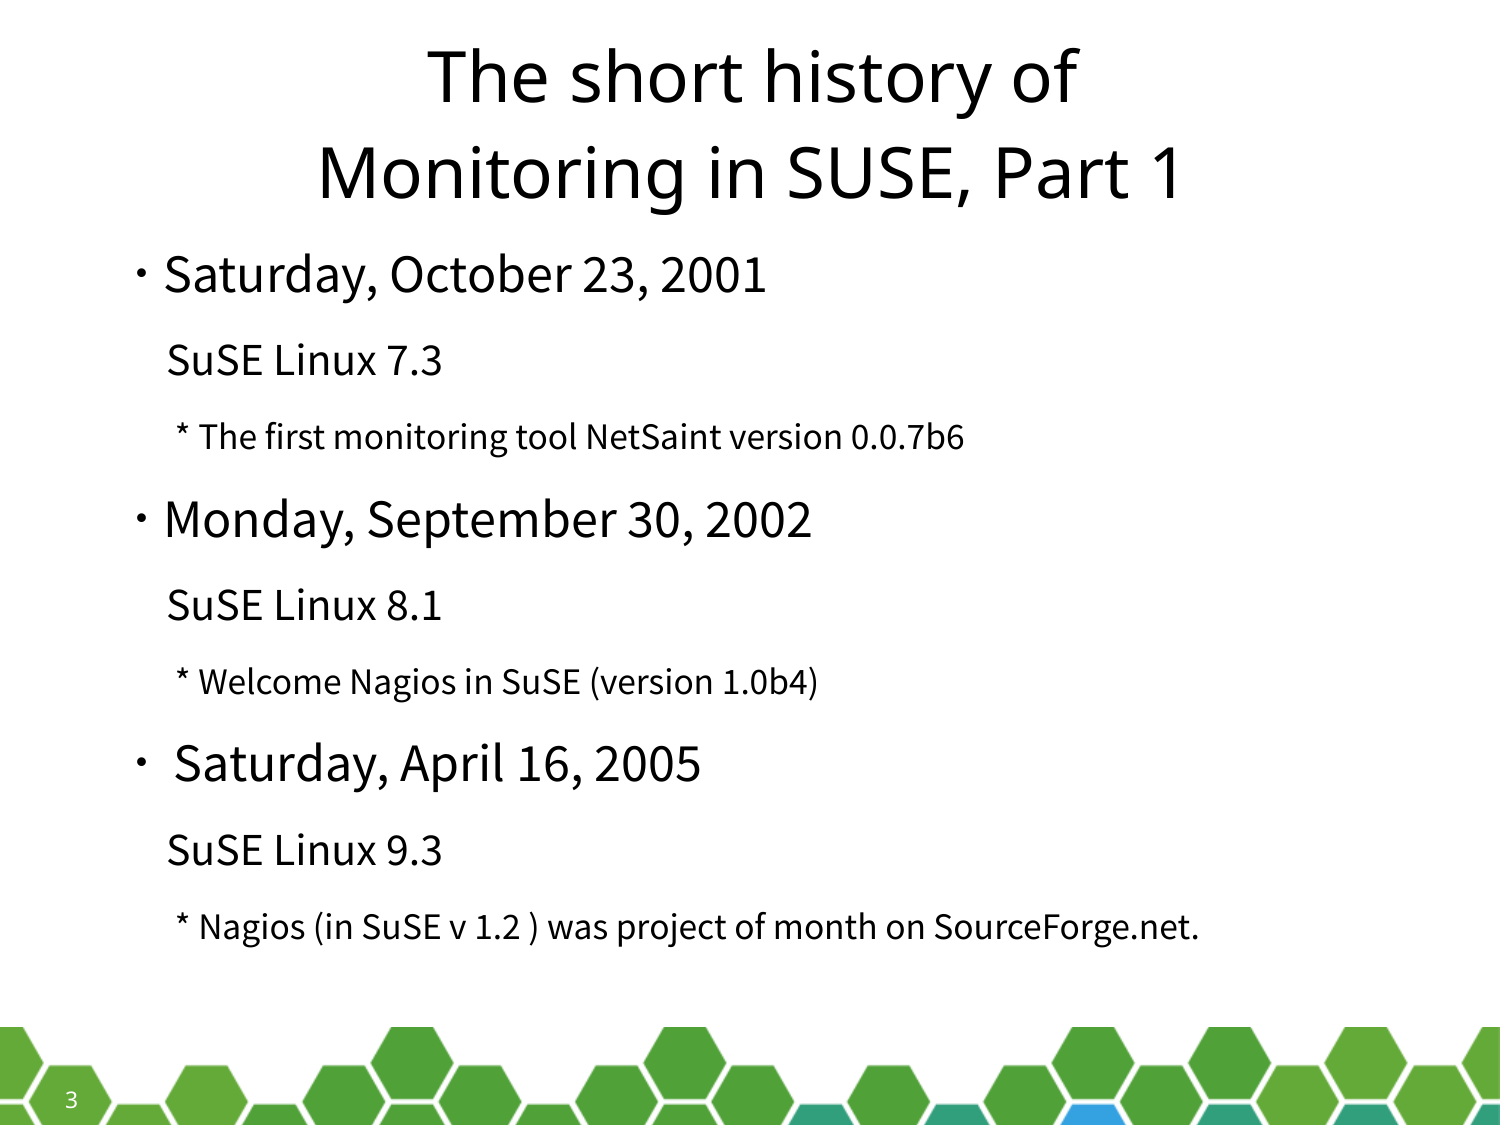

# The short history of Monitoring in SUSE, Part 1
Saturday, October 23, 2001
 SuSE Linux 7.3
 * The first monitoring tool NetSaint version 0.0.7b6
Monday, September 30, 2002
 SuSE Linux 8.1
 * Welcome Nagios in SuSE (version 1.0b4)
 Saturday, April 16, 2005
 SuSE Linux 9.3
 * Nagios (in SuSE v 1.2 ) was project of month on SourceForge.net.